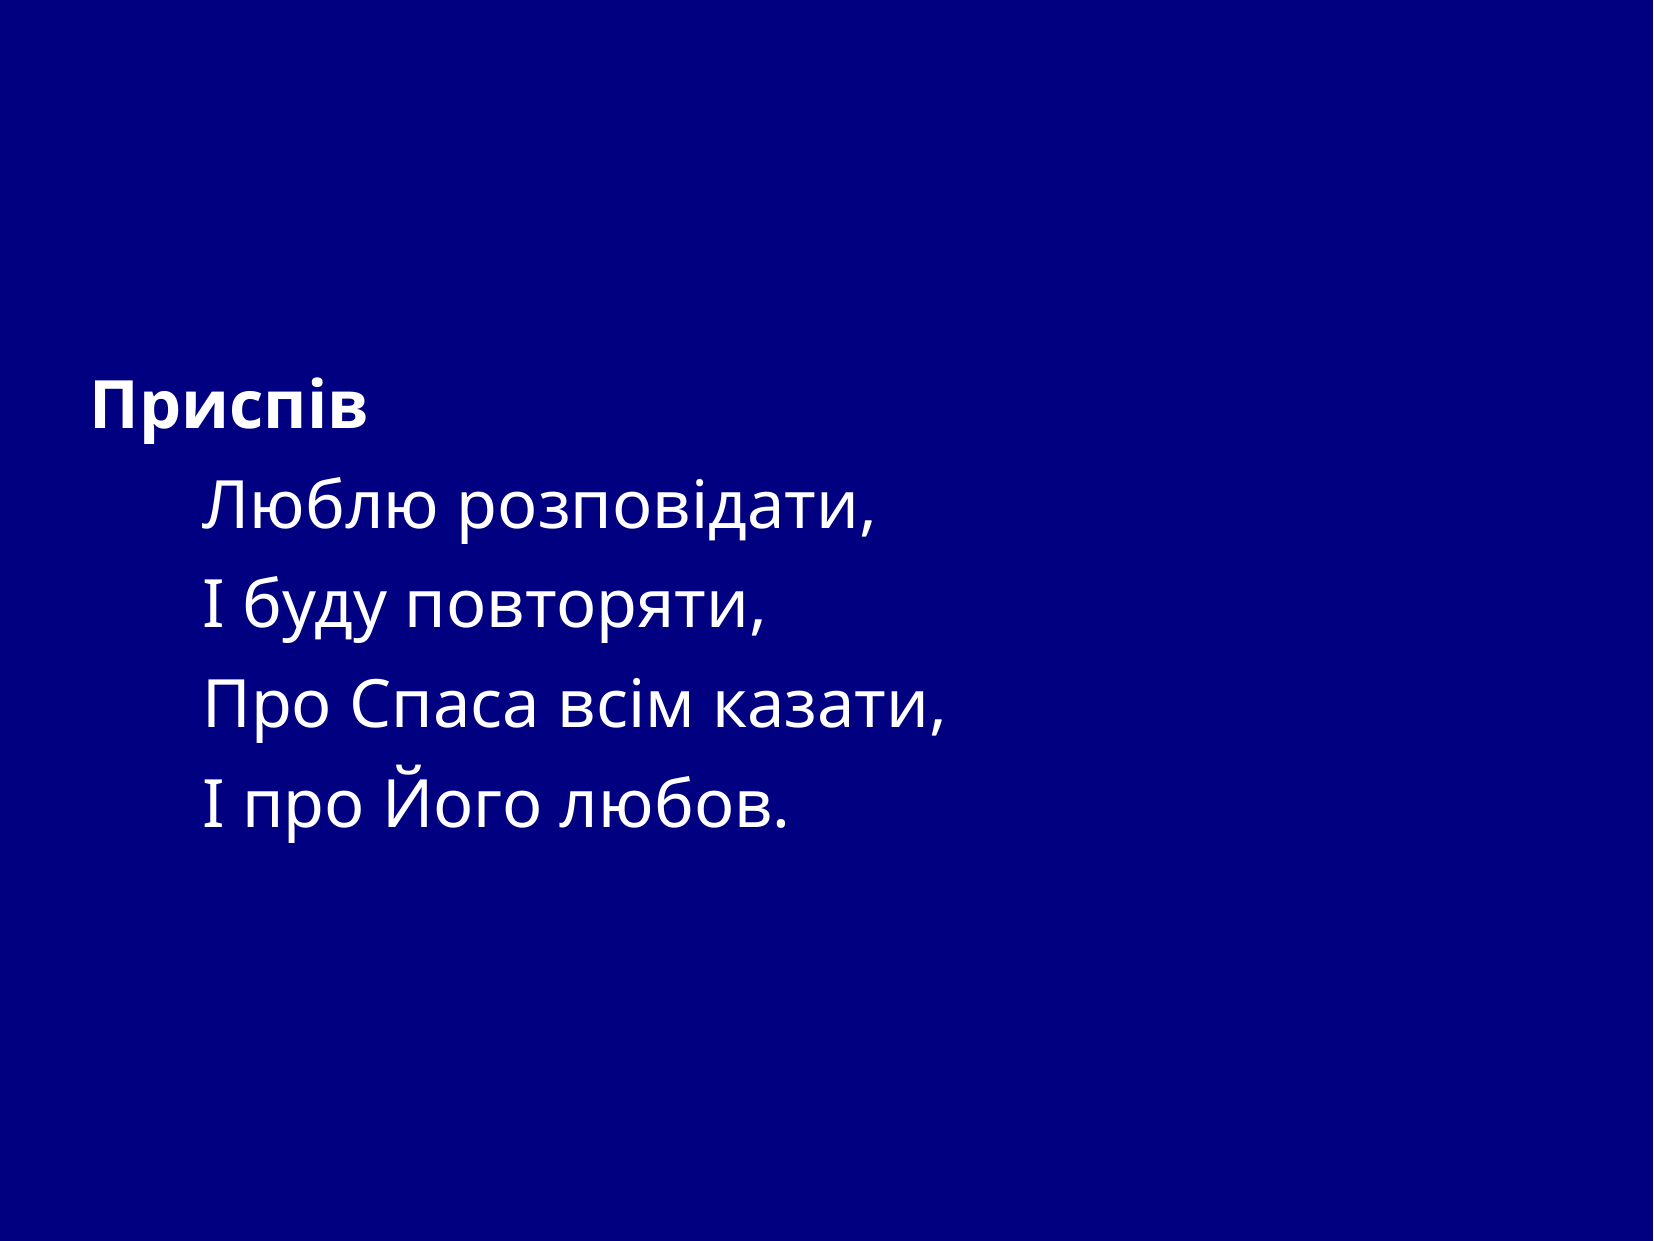

Приспів
	Люблю розповідати,
	І буду повторяти,
	Про Спаса всім казати,
	І про Його любов.